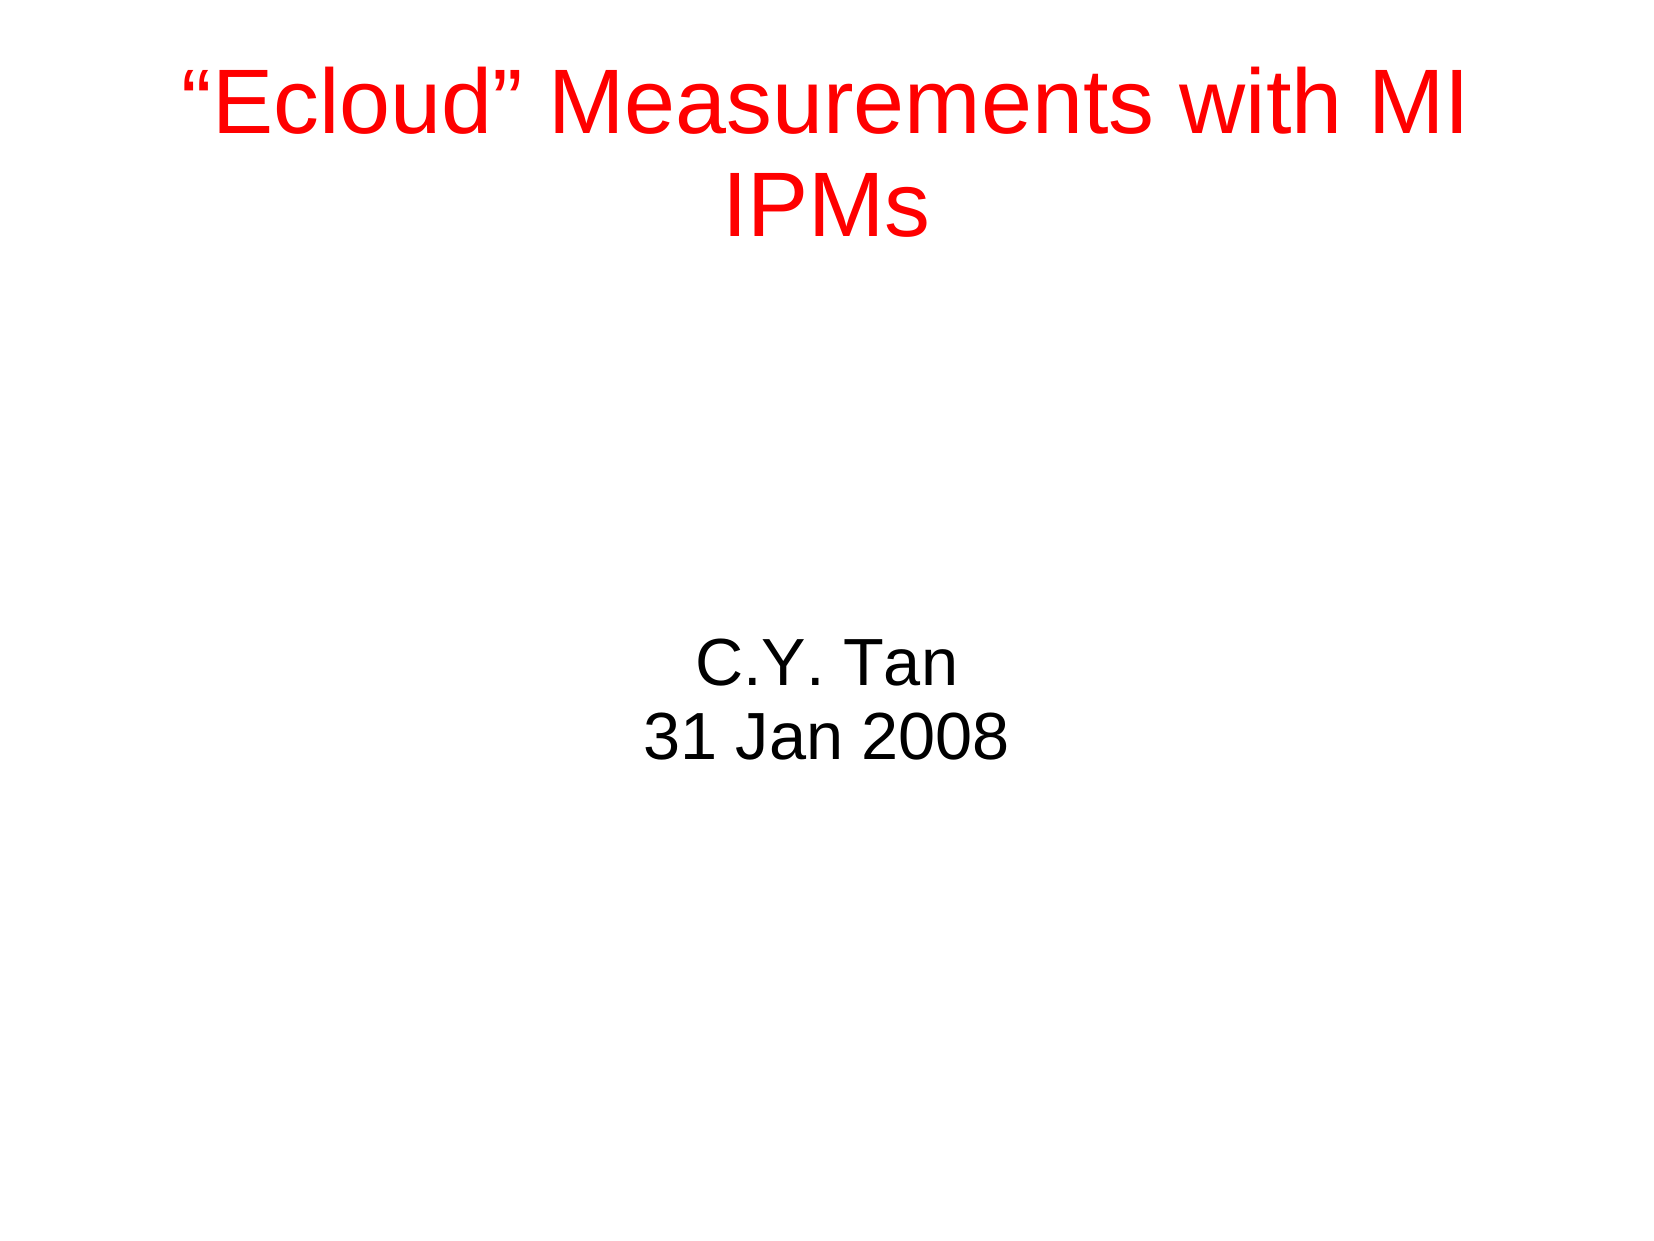

# “Ecloud” Measurements with MI IPMs
C.Y. Tan
31 Jan 2008